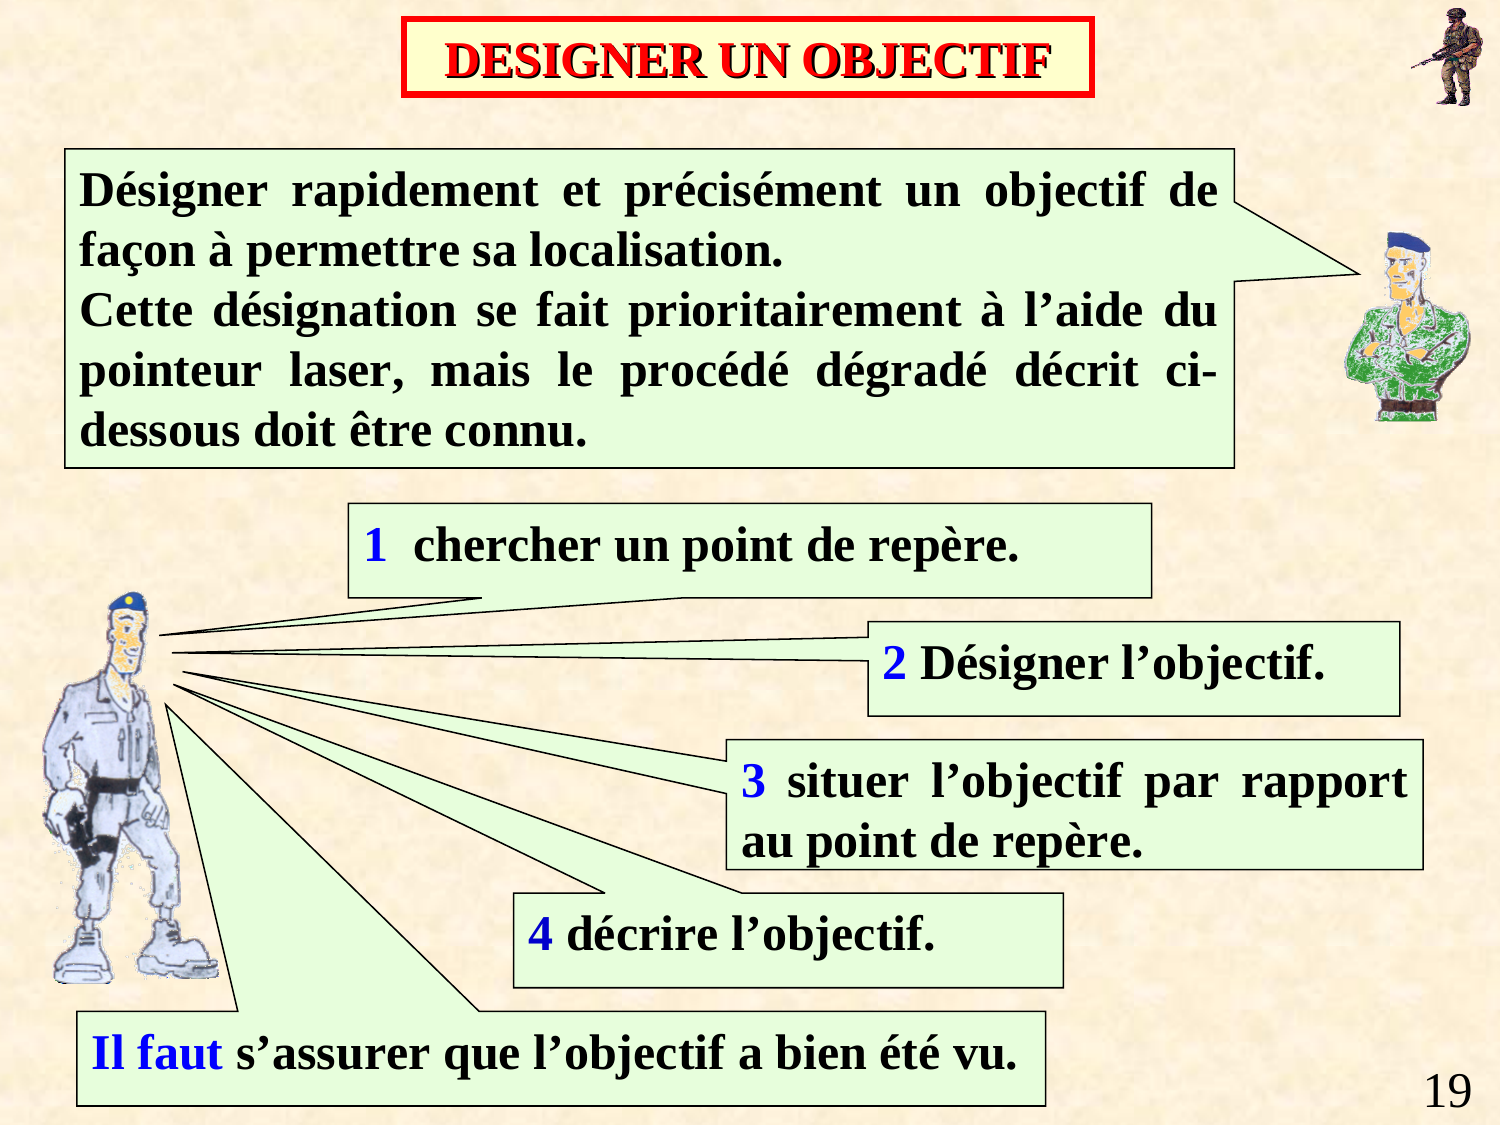

DESIGNER UN OBJECTIF
Désigner rapidement et précisément un objectif de façon à permettre sa localisation.
Cette désignation se fait prioritairement à l’aide du pointeur laser, mais le procédé dégradé décrit ci-dessous doit être connu.
1 chercher un point de repère.
2 Désigner l’objectif.
3 situer l’objectif par rapport au point de repère.
4 décrire l’objectif.
Il faut s’assurer que l’objectif a bien été vu.
19